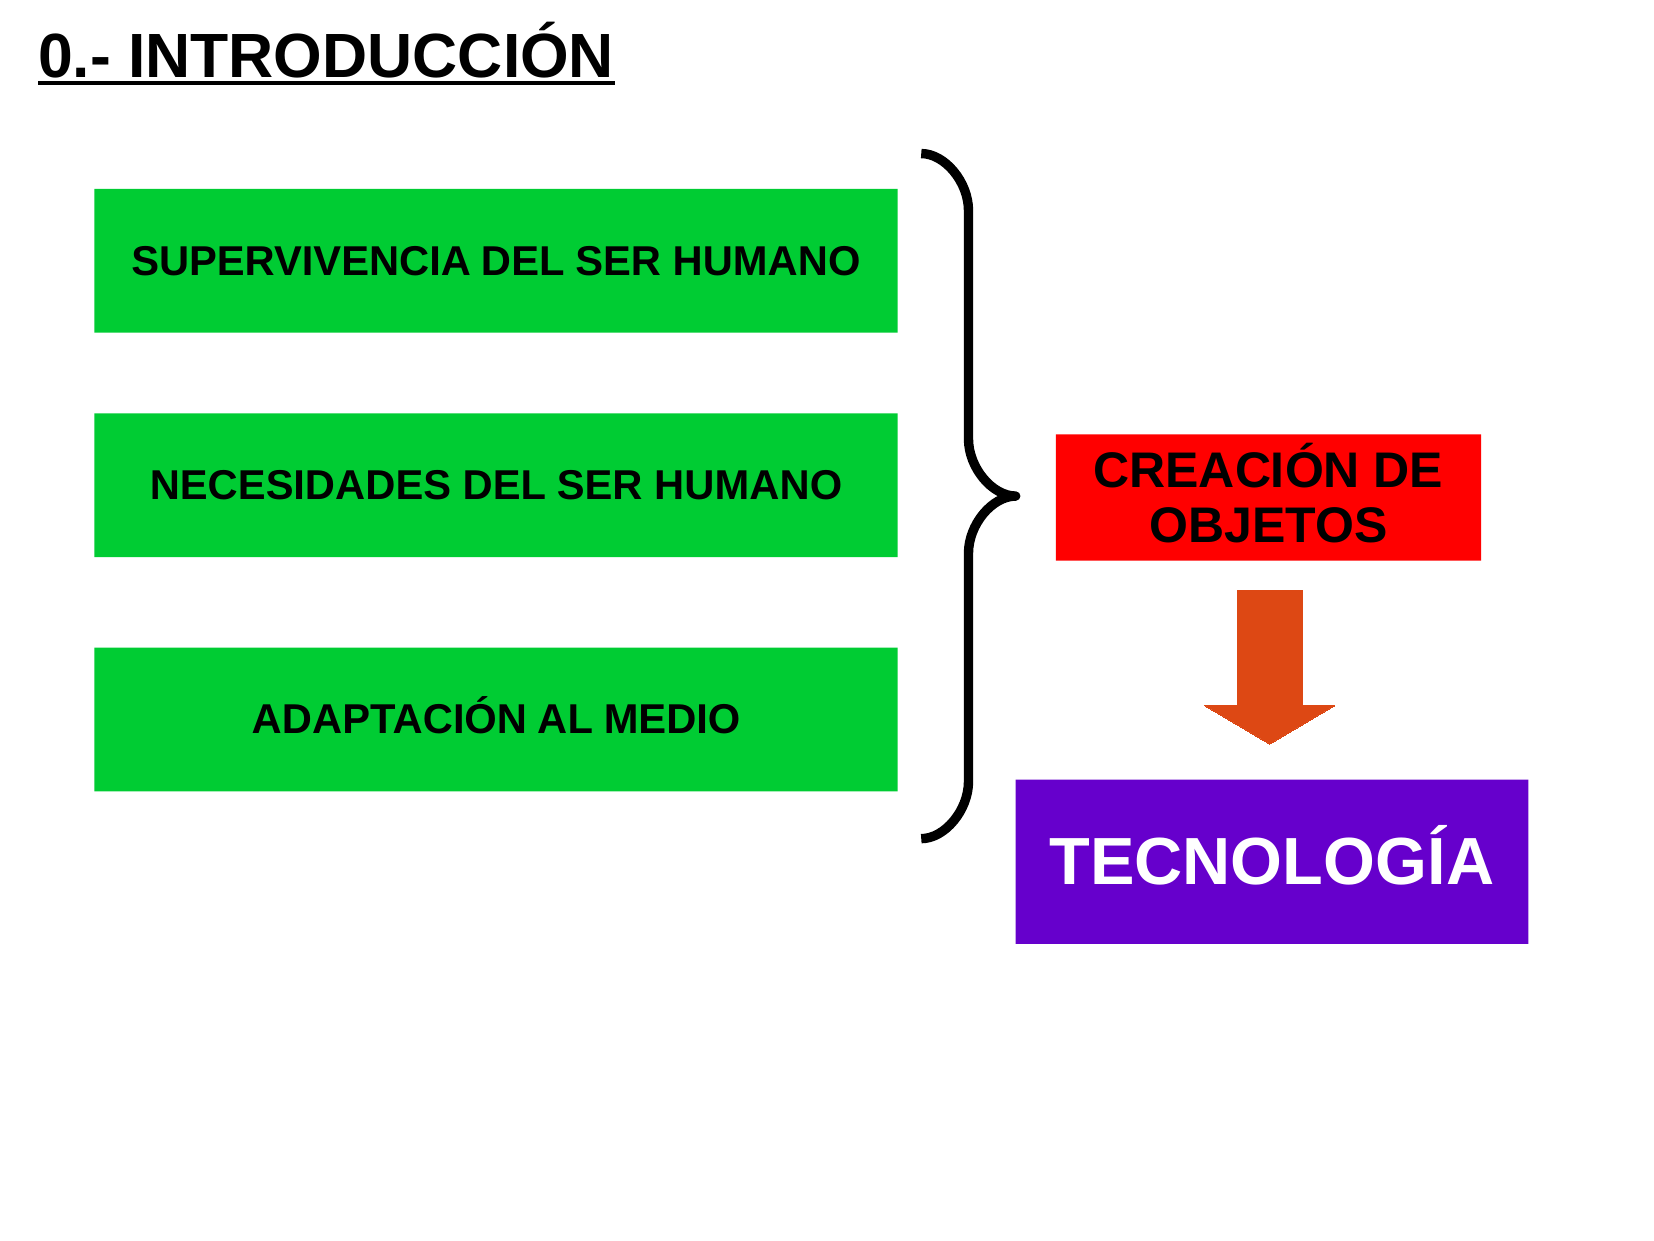

0.- INTRODUCCIÓN
SUPERVIVENCIA DEL SER HUMANO
NECESIDADES DEL SER HUMANO
CREACIÓN DE OBJETOS
ADAPTACIÓN AL MEDIO
TECNOLOGÍA